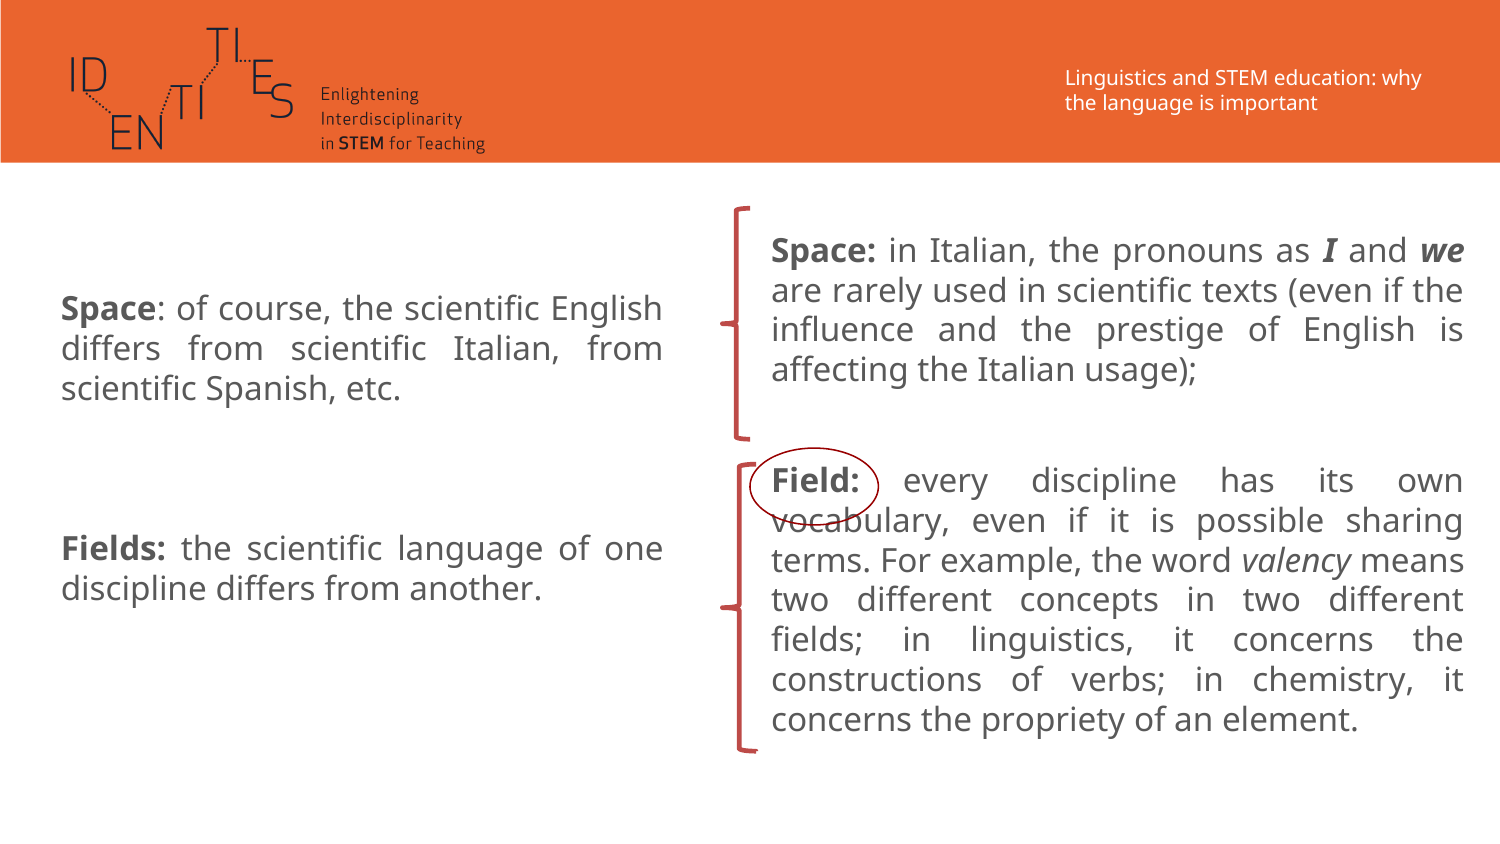

#
Linguistics and STEM education: why the language is important
Space: in Italian, the pronouns as I and we are rarely used in scientific texts (even if the influence and the prestige of English is affecting the Italian usage);
Field: every discipline has its own vocabulary, even if it is possible sharing terms. For example, the word valency means two different concepts in two different fields; in linguistics, it concerns the constructions of verbs; in chemistry, it concerns the propriety of an element.
Space: of course, the scientific English differs from scientific Italian, from scientific Spanish, etc.
Fields: the scientific language of one discipline differs from another.